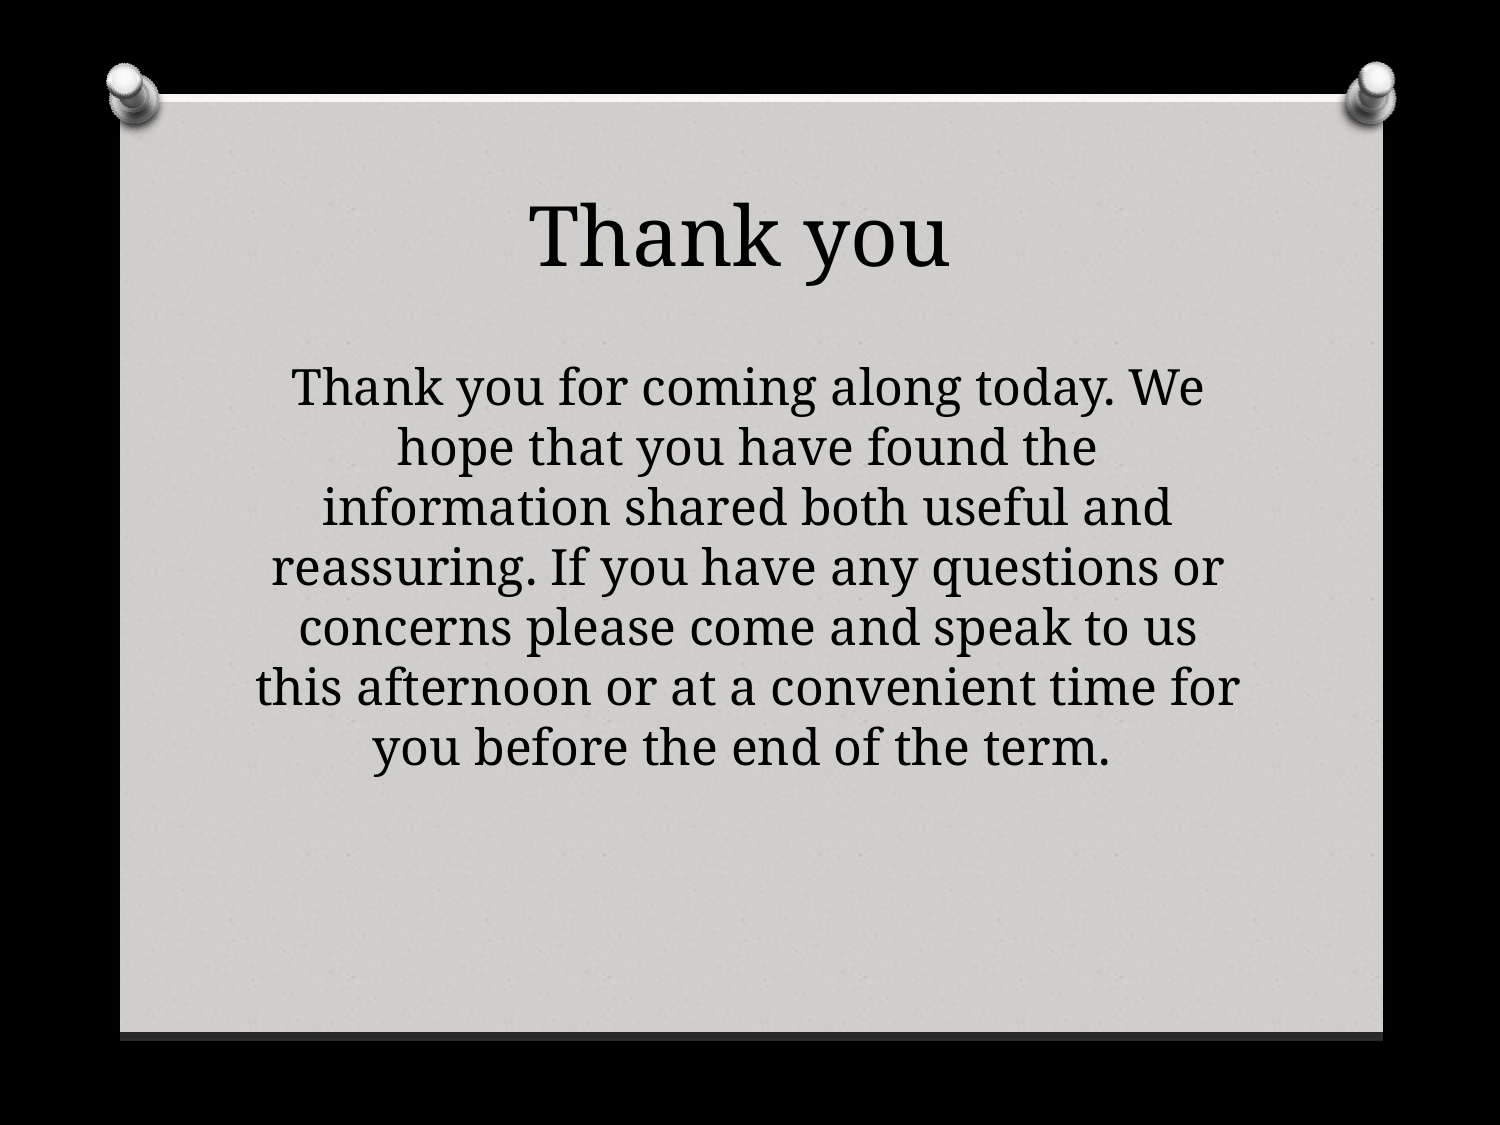

Thank you
# Thank you for coming along today. We hope that you have found the information shared both useful and reassuring. If you have any questions or concerns please come and speak to us this afternoon or at a convenient time for you before the end of the term.